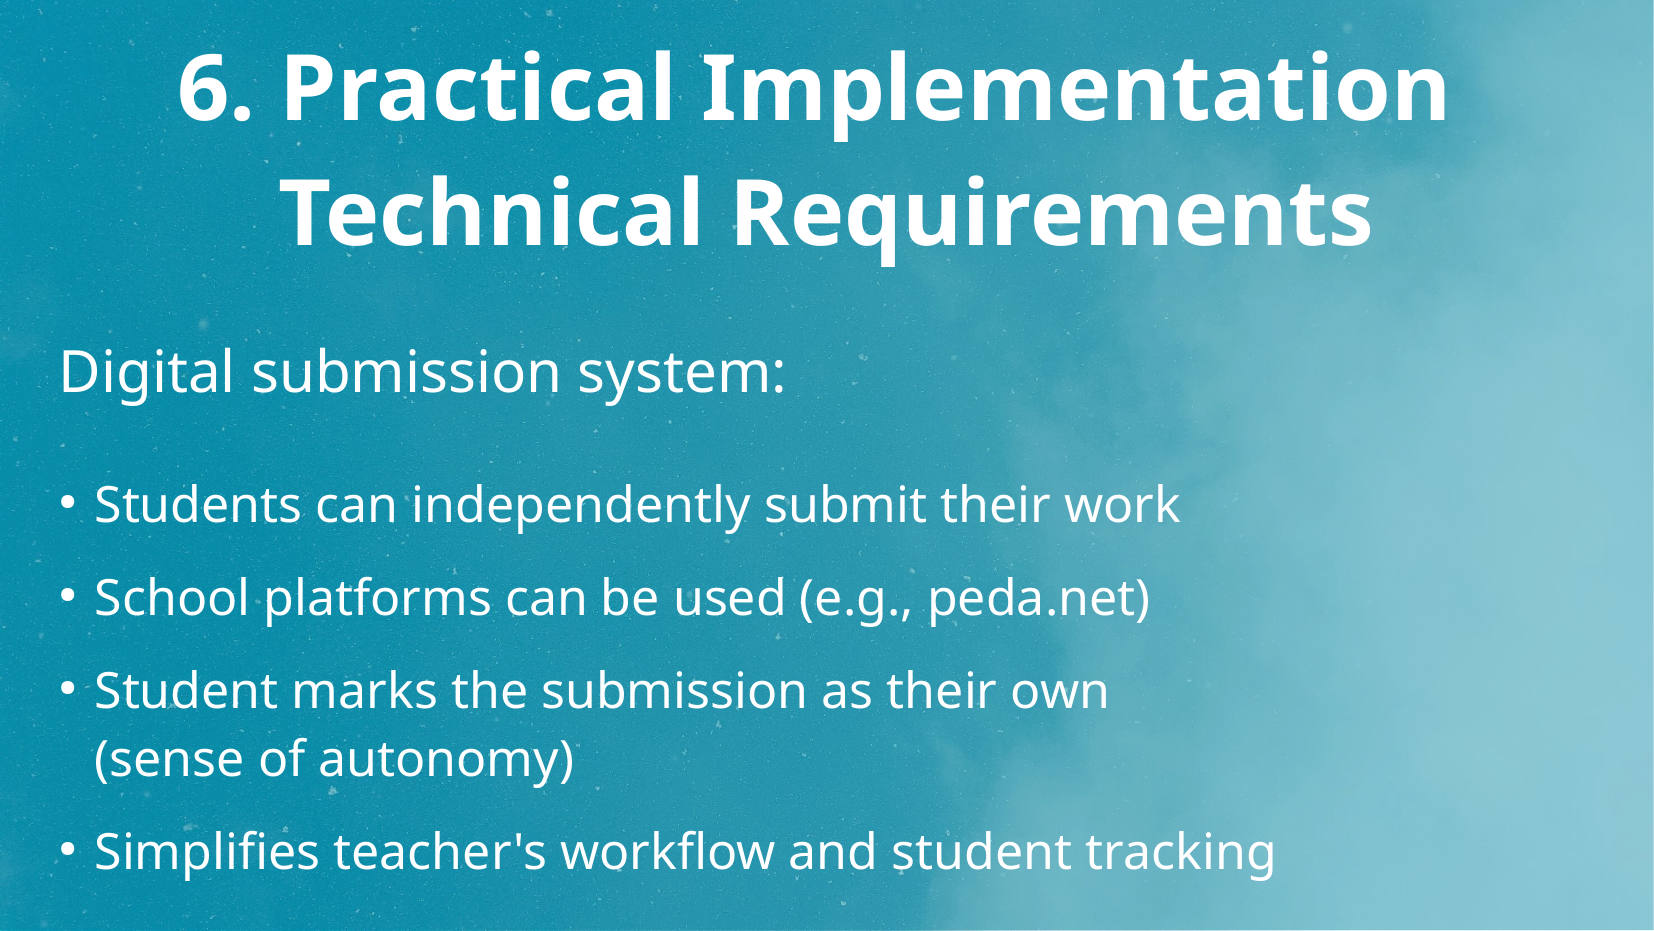

# 6. Practical Implementation Technical Requirements
Digital submission system:
Students can independently submit their work
School platforms can be used (e.g., peda.net)
Student marks the submission as their own
(sense of autonomy)
Simplifies teacher's workflow and student tracking